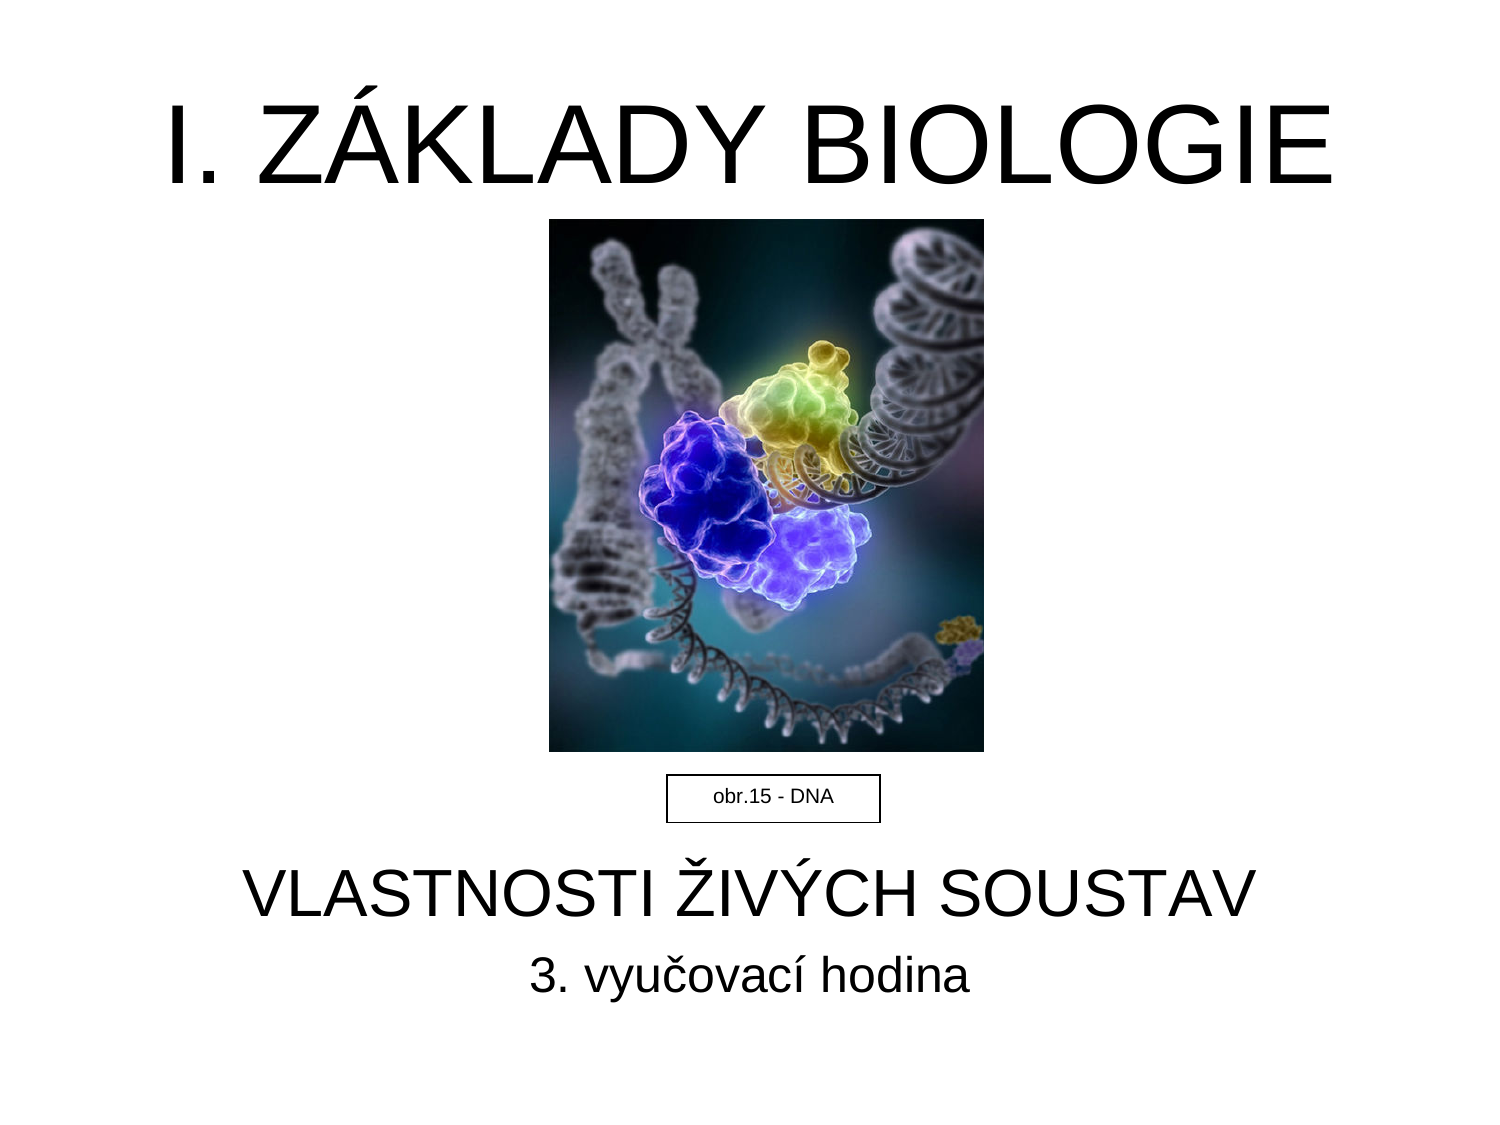

# I. ZÁKLADY BIOLOGIE
VLASTNOSTI ŽIVÝCH SOUSTAV
3. vyučovací hodina
obr.15 - DNA